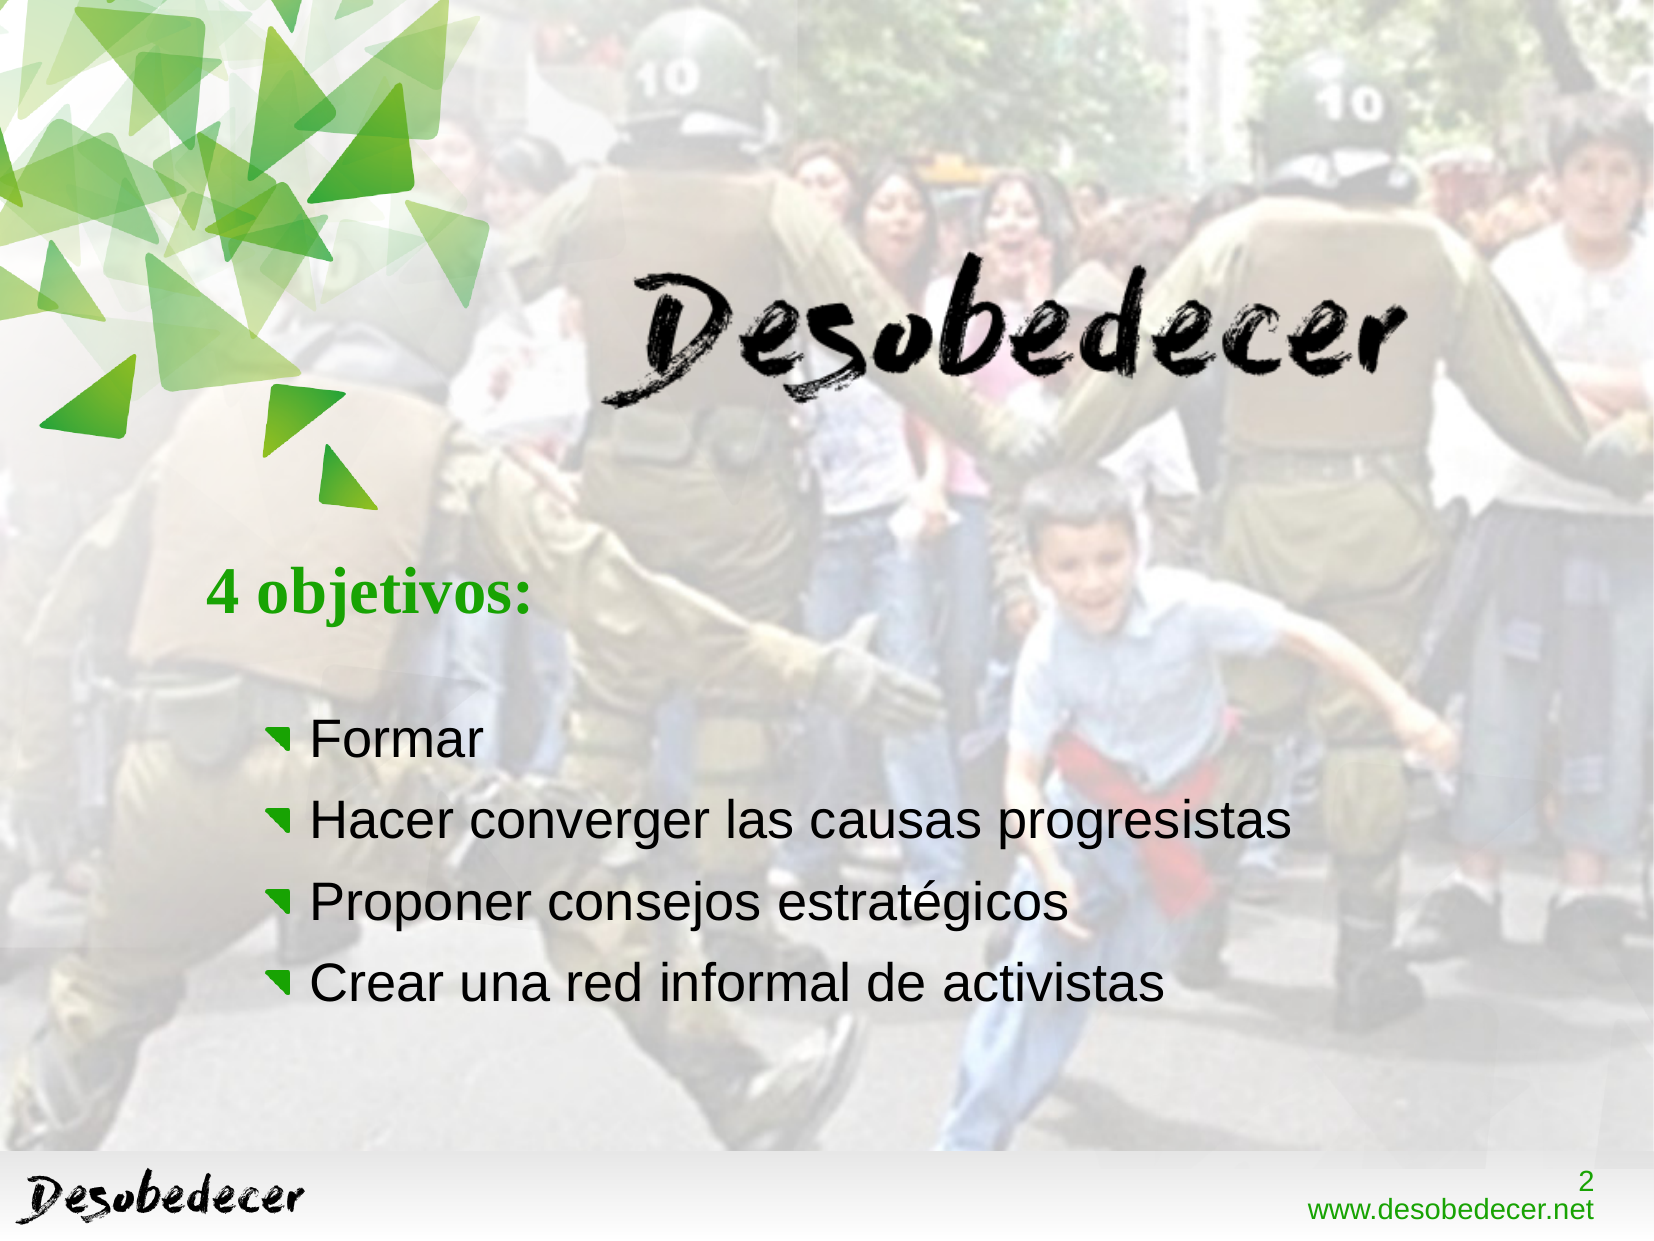

# 4 objetivos:
Formar
Hacer converger las causas progresistas
Proponer consejos estratégicos
Crear una red informal de activistas
2
www.desobedecer.net